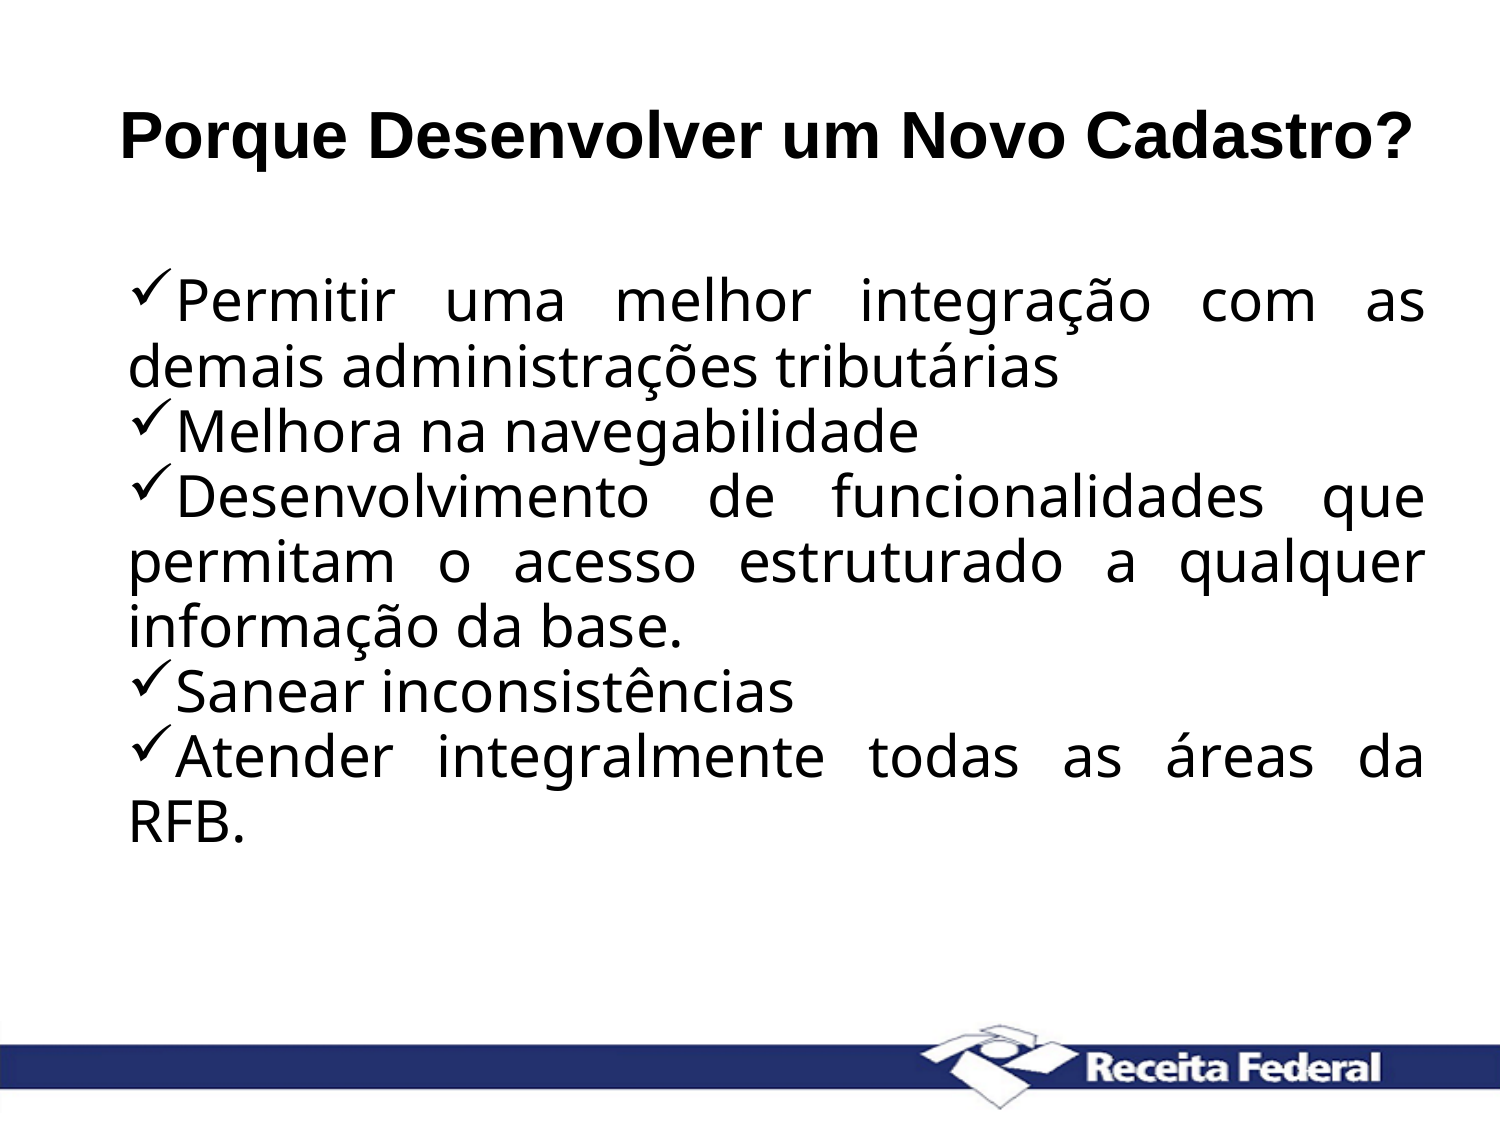

Porque Desenvolver um Novo Cadastro?
Permitir uma melhor integração com as demais administrações tributárias
Melhora na navegabilidade
Desenvolvimento de funcionalidades que permitam o acesso estruturado a qualquer informação da base.
Sanear inconsistências
Atender integralmente todas as áreas da RFB.